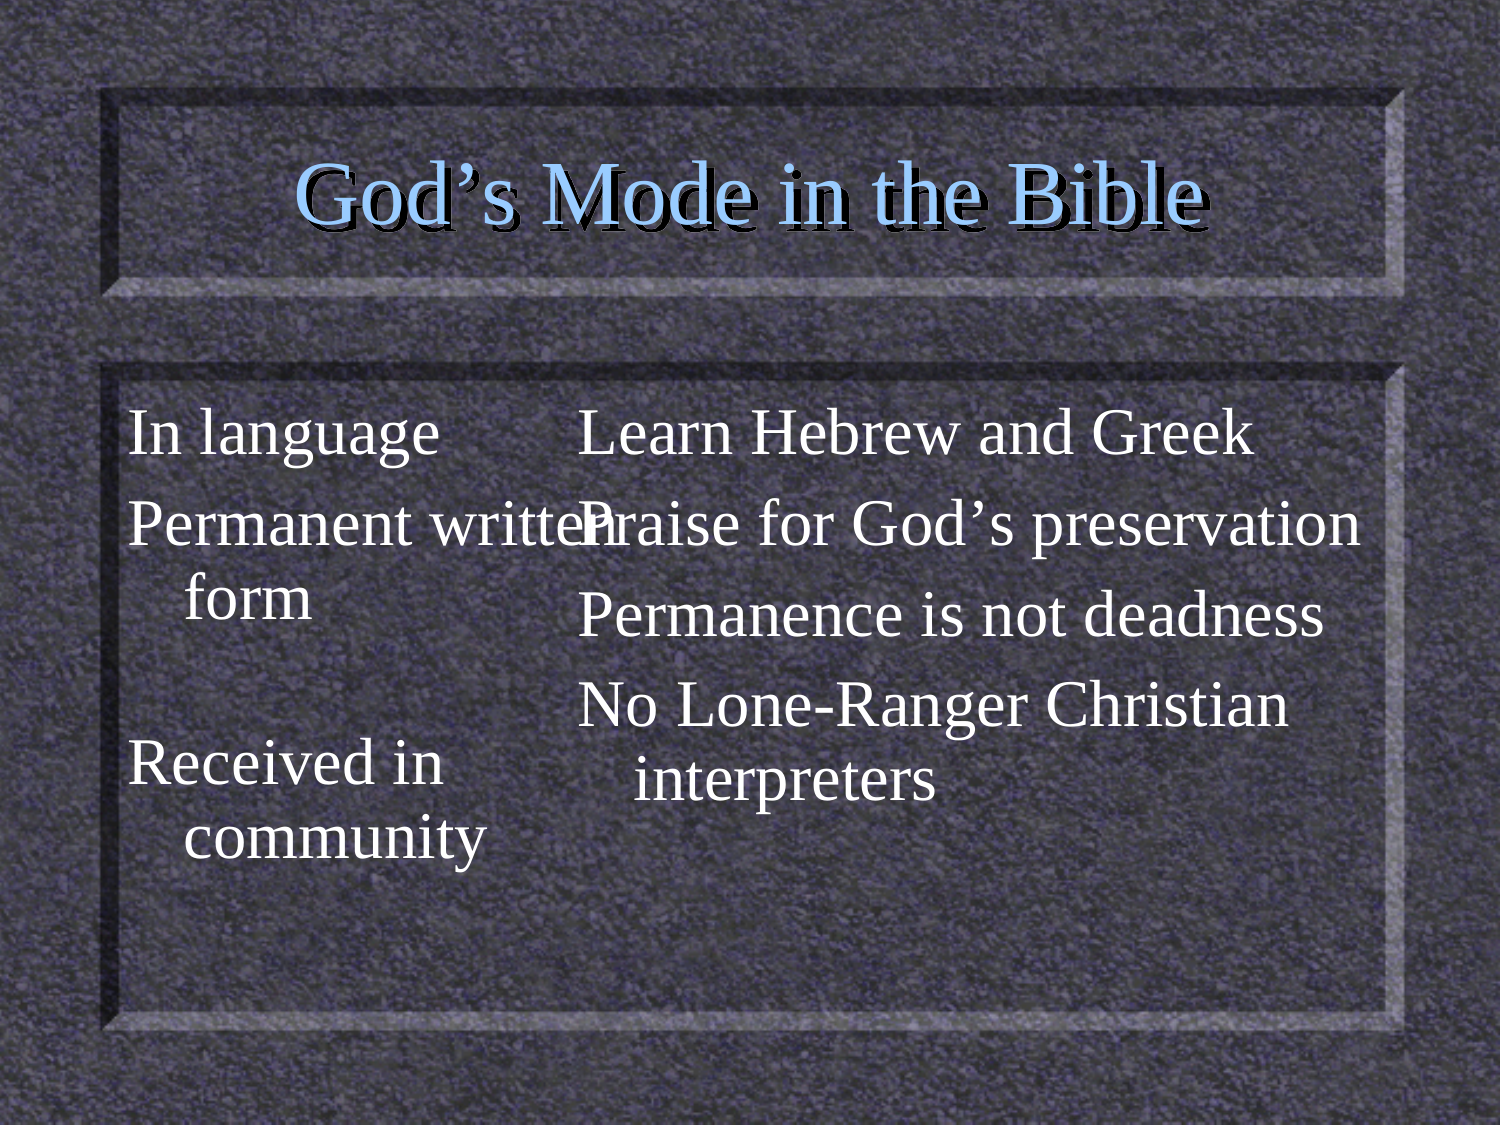

# God’s Mode in the Bible
In language
Permanent written form
Received in community
Learn Hebrew and Greek
Praise for God’s preservation
Permanence is not deadness
No Lone-Ranger Christian interpreters